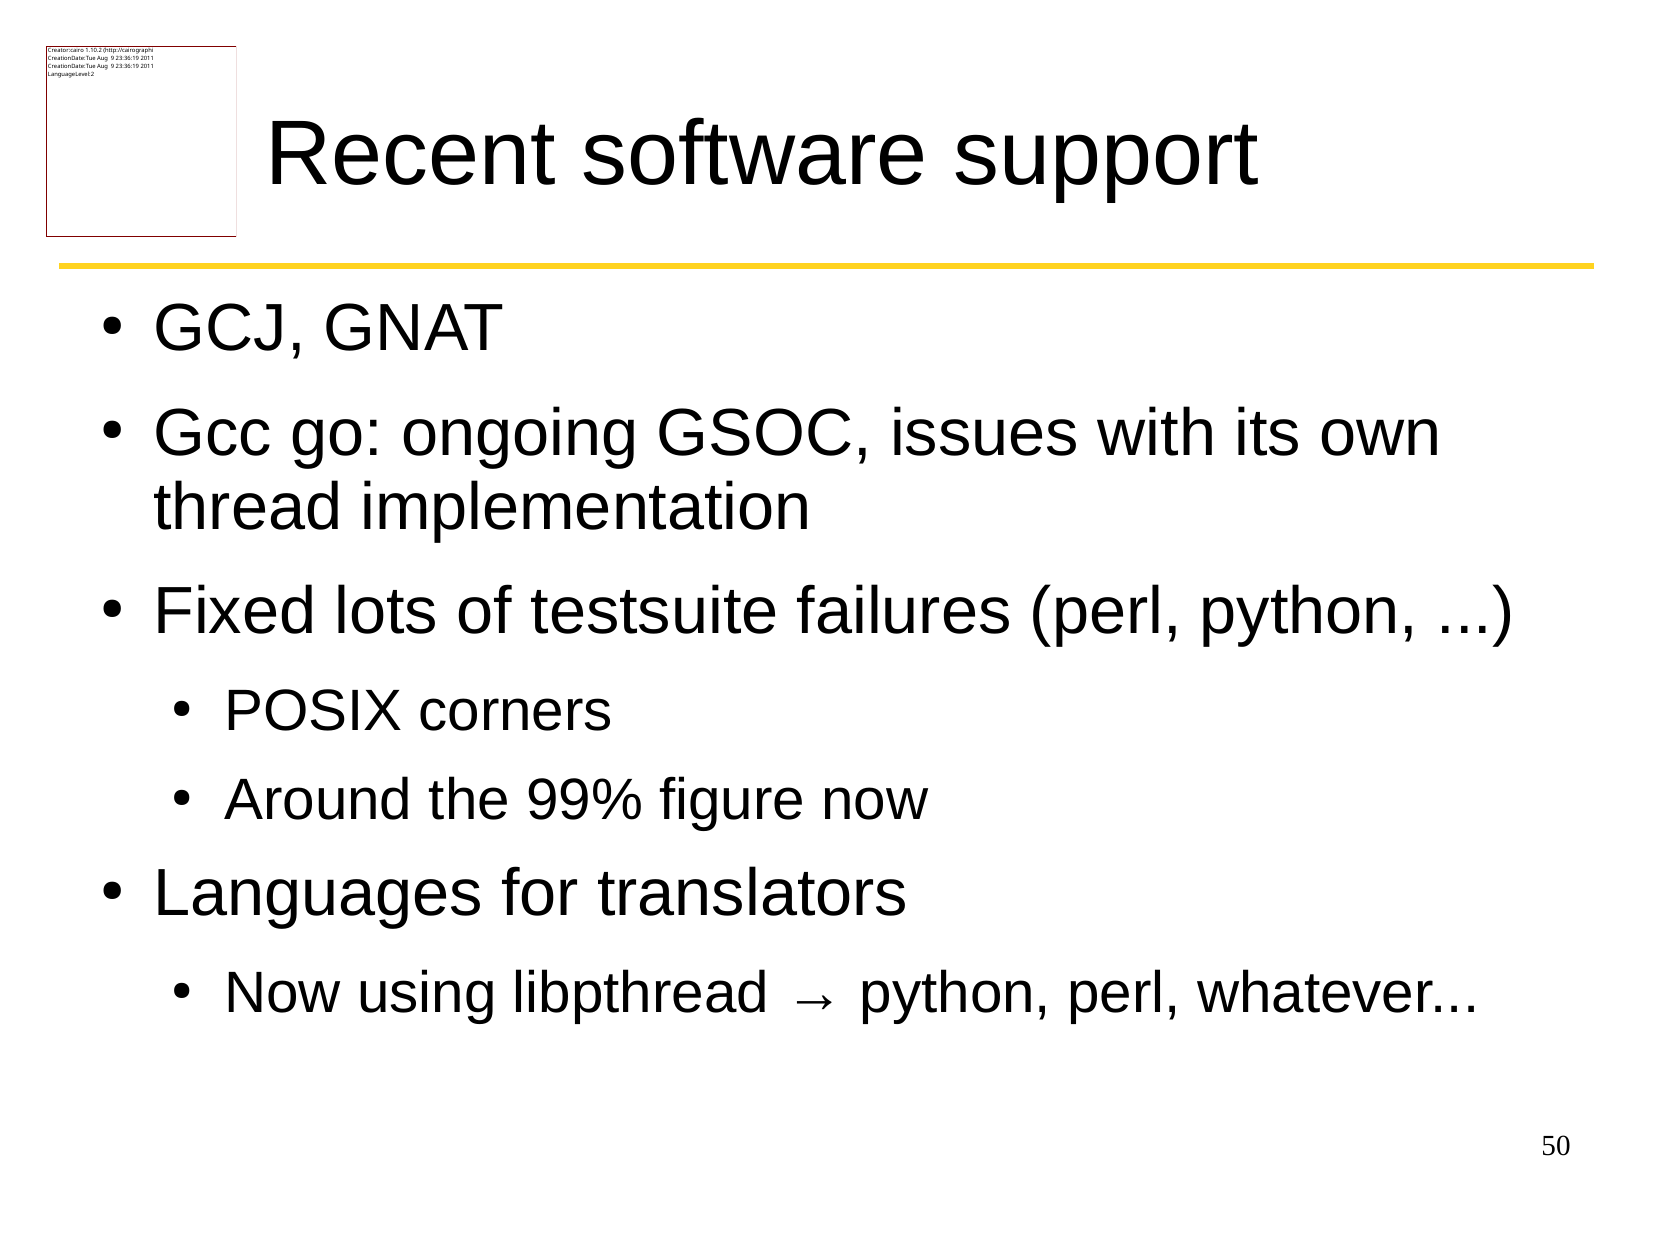

# Recent software support
GCJ, GNAT
Gcc go: ongoing GSOC, issues with its own thread implementation
Fixed lots of testsuite failures (perl, python, ...)
POSIX corners
Around the 99% figure now
Languages for translators
Now using libpthread → python, perl, whatever...
50